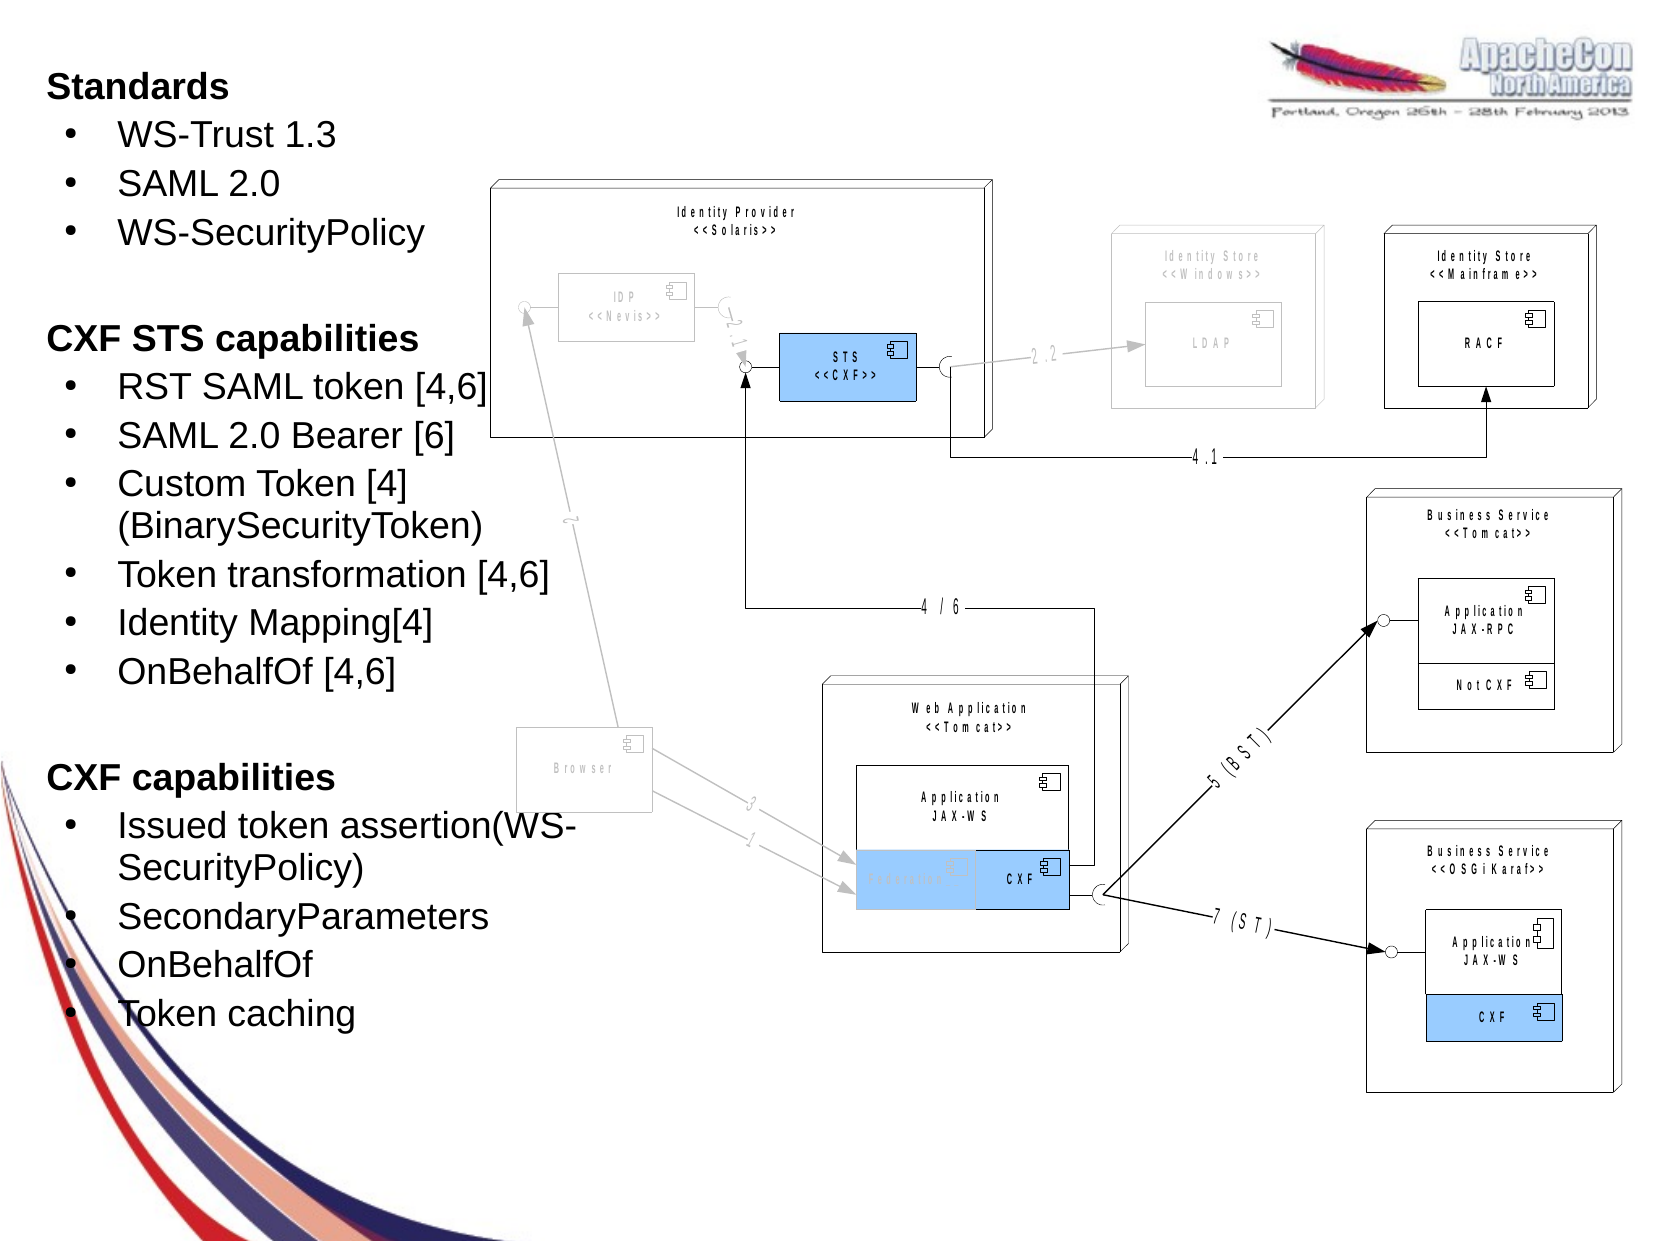

# Standards
WS-Trust 1.3
SAML 2.0
WS-SecurityPolicy
CXF STS capabilities
RST SAML token [4,6]
SAML 2.0 Bearer [6]
Custom Token [4]
(BinarySecurityToken)
Token transformation [4,6]
Identity Mapping[4]
OnBehalfOf [4,6]
CXF capabilities
Issued token assertion(WS-SecurityPolicy)
SecondaryParameters
OnBehalfOf
Token caching